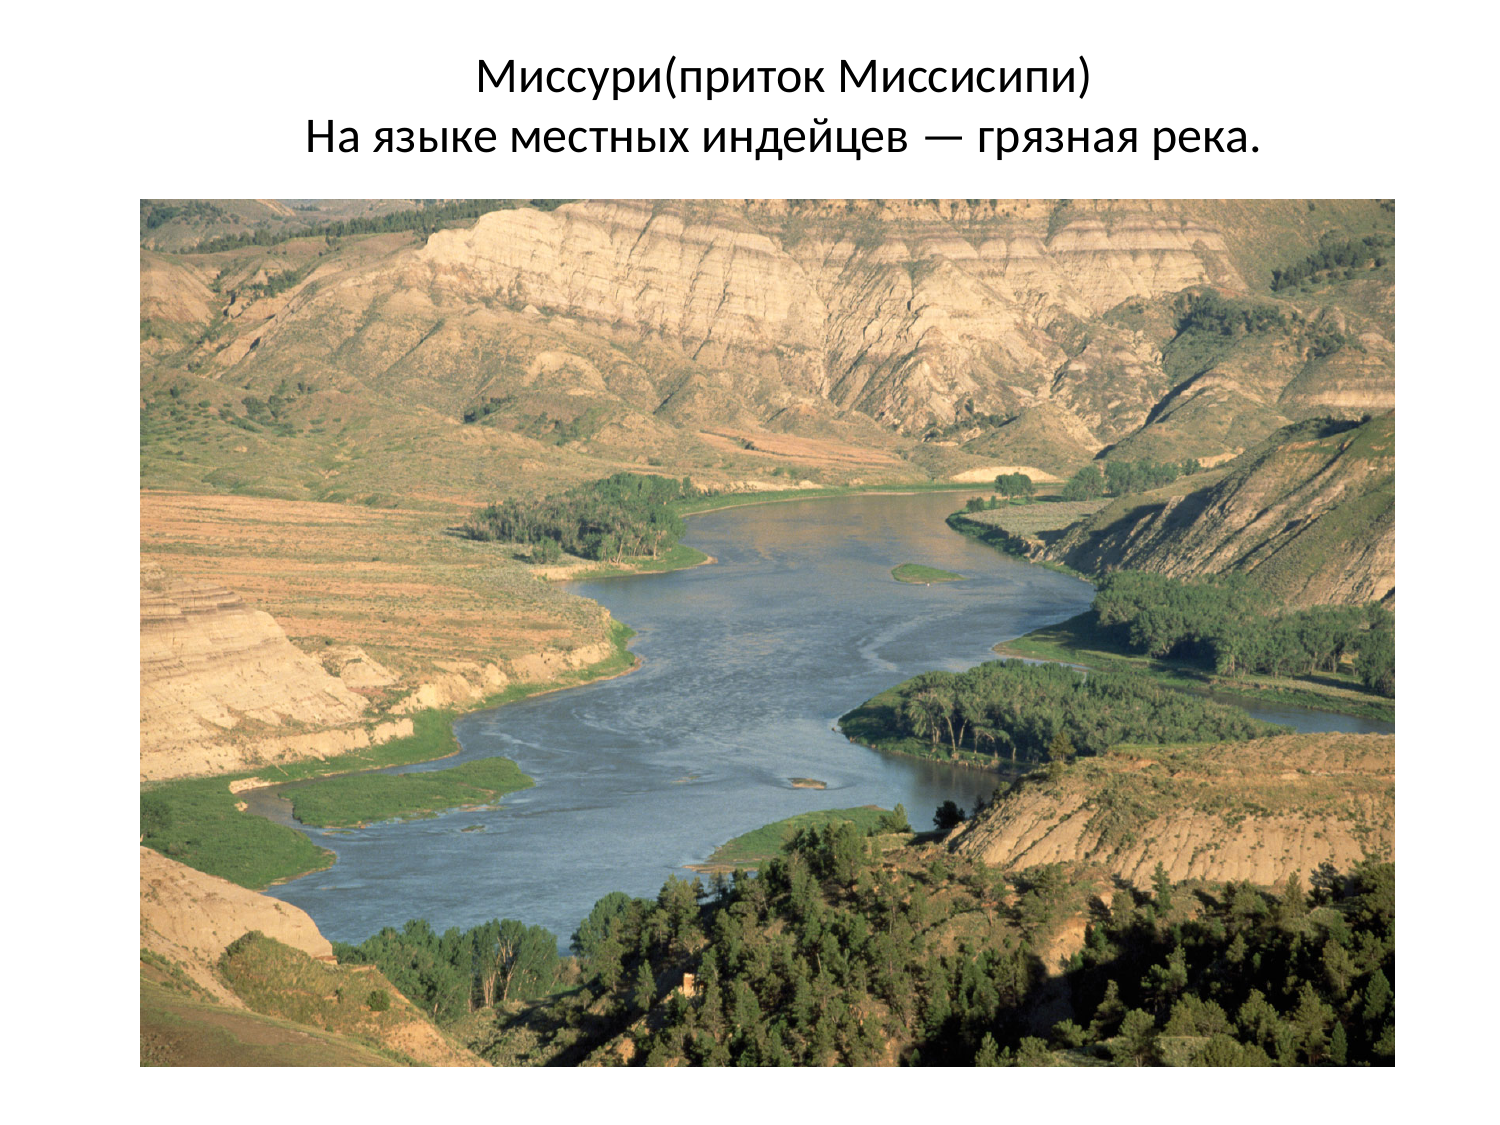

# Миссури(приток Миссисипи) На языке местных индейцев — грязная река.